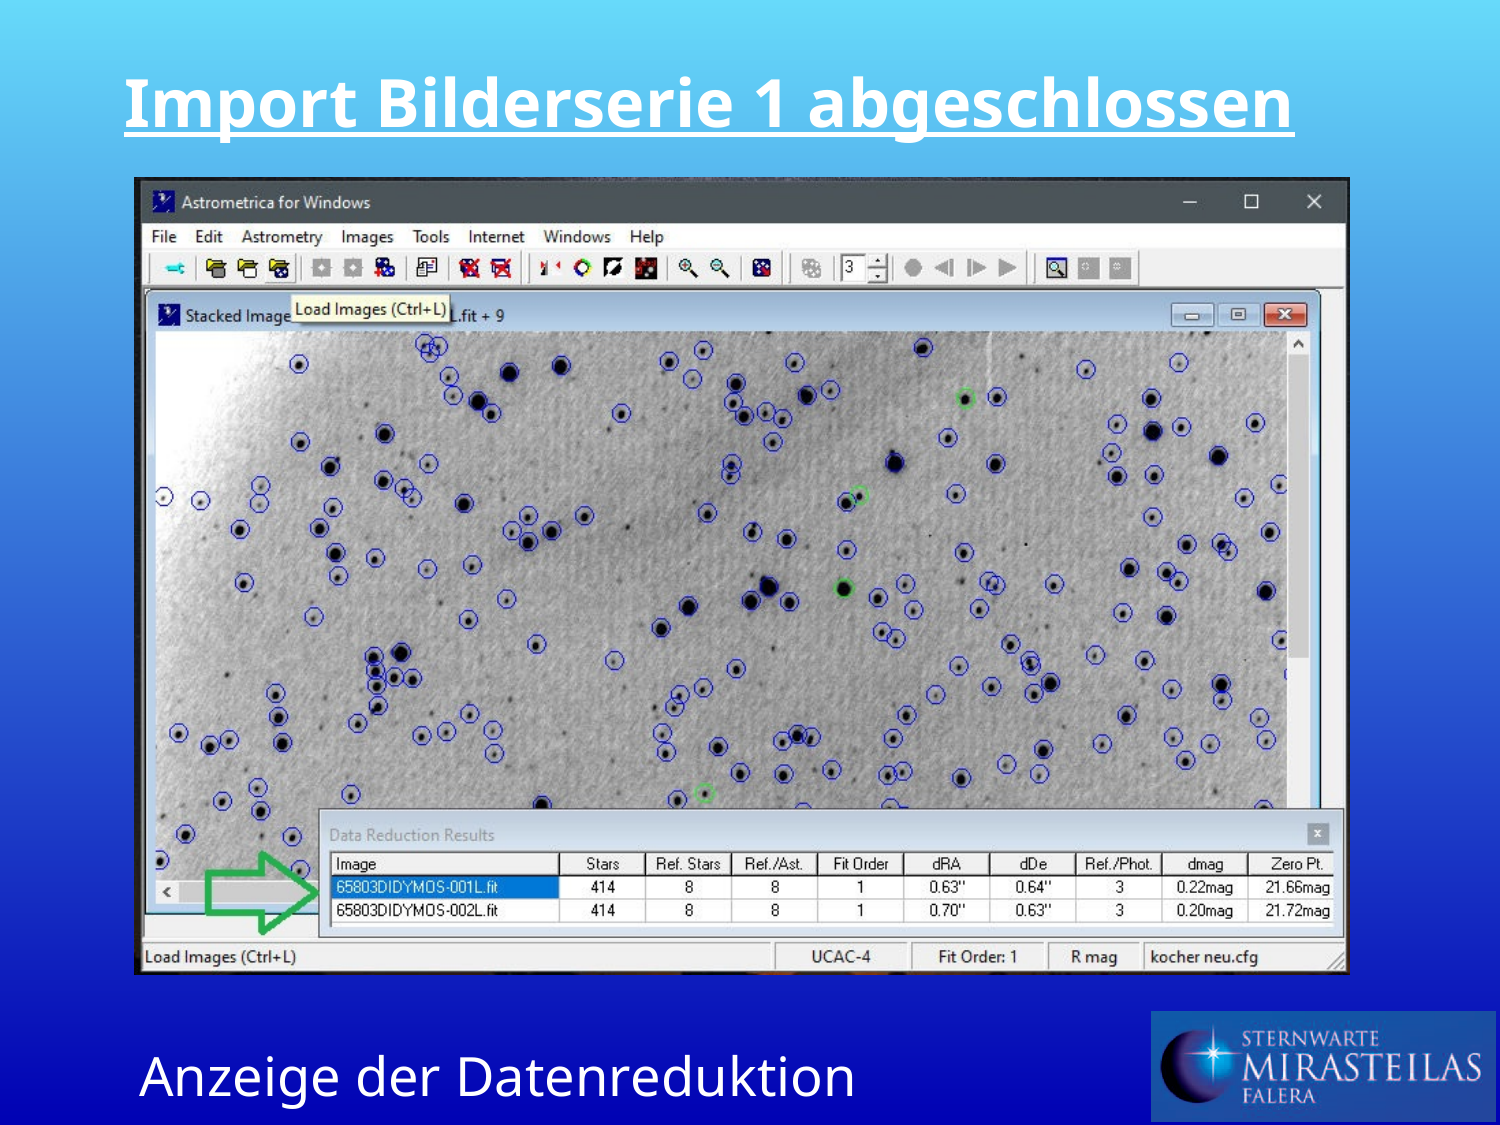

Import Bilderserie 1 abgeschlossen
 Anzeige der Datenreduktion